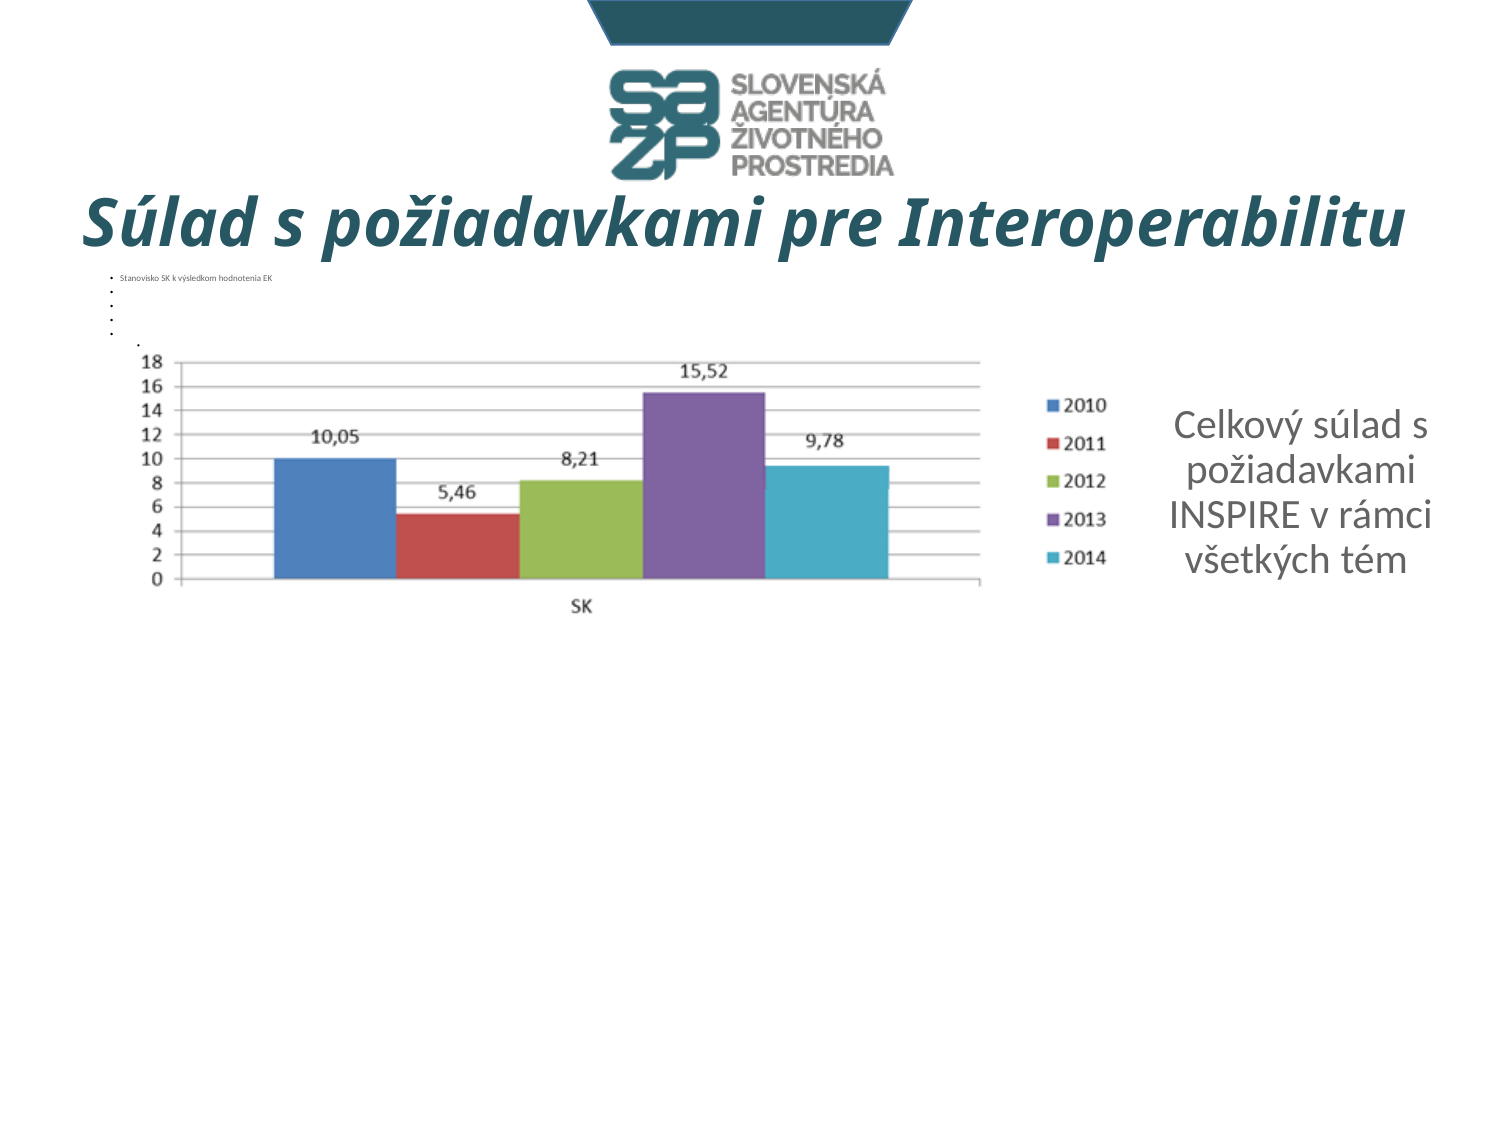

Súlad s požiadavkami pre Interoperabilitu
# Stanovisko SK k výsledkom hodnotenia EK
Klesajúci trend súladu s INSPIRE požiadavkami je spôsobený:
Spresnením aktuálneho stavu hamronizovaných údajov metaúdajmi
Nedostatočná prioritizácia legislatívnych povinností
Obmedzené ľudské a finančné kapacity
Nedostatočné testovacie nástroje a usmernenia pre validáciu súladu s legislatívnymi požiadavkami a technickými usmerneniami
Celkový súlad s požiadavkami INSPIRE v rámci všetkých tém